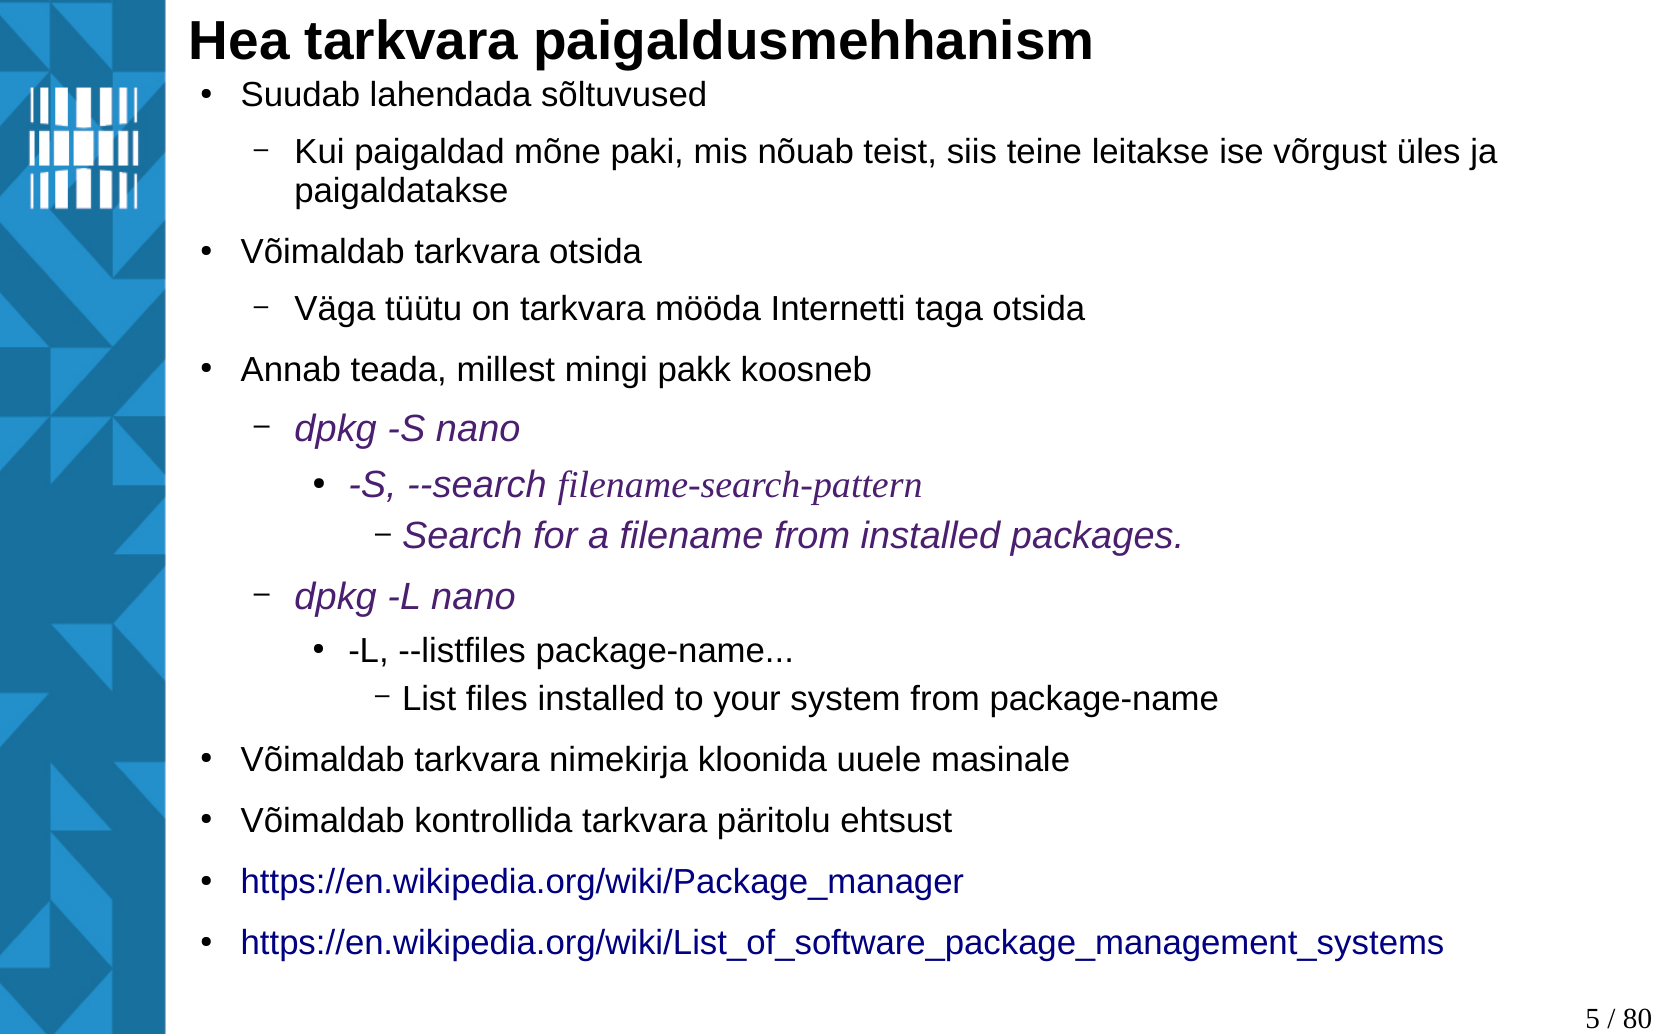

# Hea tarkvara paigaldusmehhanism
Suudab lahendada sõltuvused
Kui paigaldad mõne paki, mis nõuab teist, siis teine leitakse ise võrgust üles ja paigaldatakse
Võimaldab tarkvara otsida
Väga tüütu on tarkvara mööda Internetti taga otsida
Annab teada, millest mingi pakk koosneb
dpkg -S nano
-S, --search filename-search-pattern
Search for a filename from installed packages.
dpkg -L nano
-L, --listfiles package-name...
List files installed to your system from package-name
Võimaldab tarkvara nimekirja kloonida uuele masinale
Võimaldab kontrollida tarkvara päritolu ehtsust
https://en.wikipedia.org/wiki/Package_manager
https://en.wikipedia.org/wiki/List_of_software_package_management_systems
5